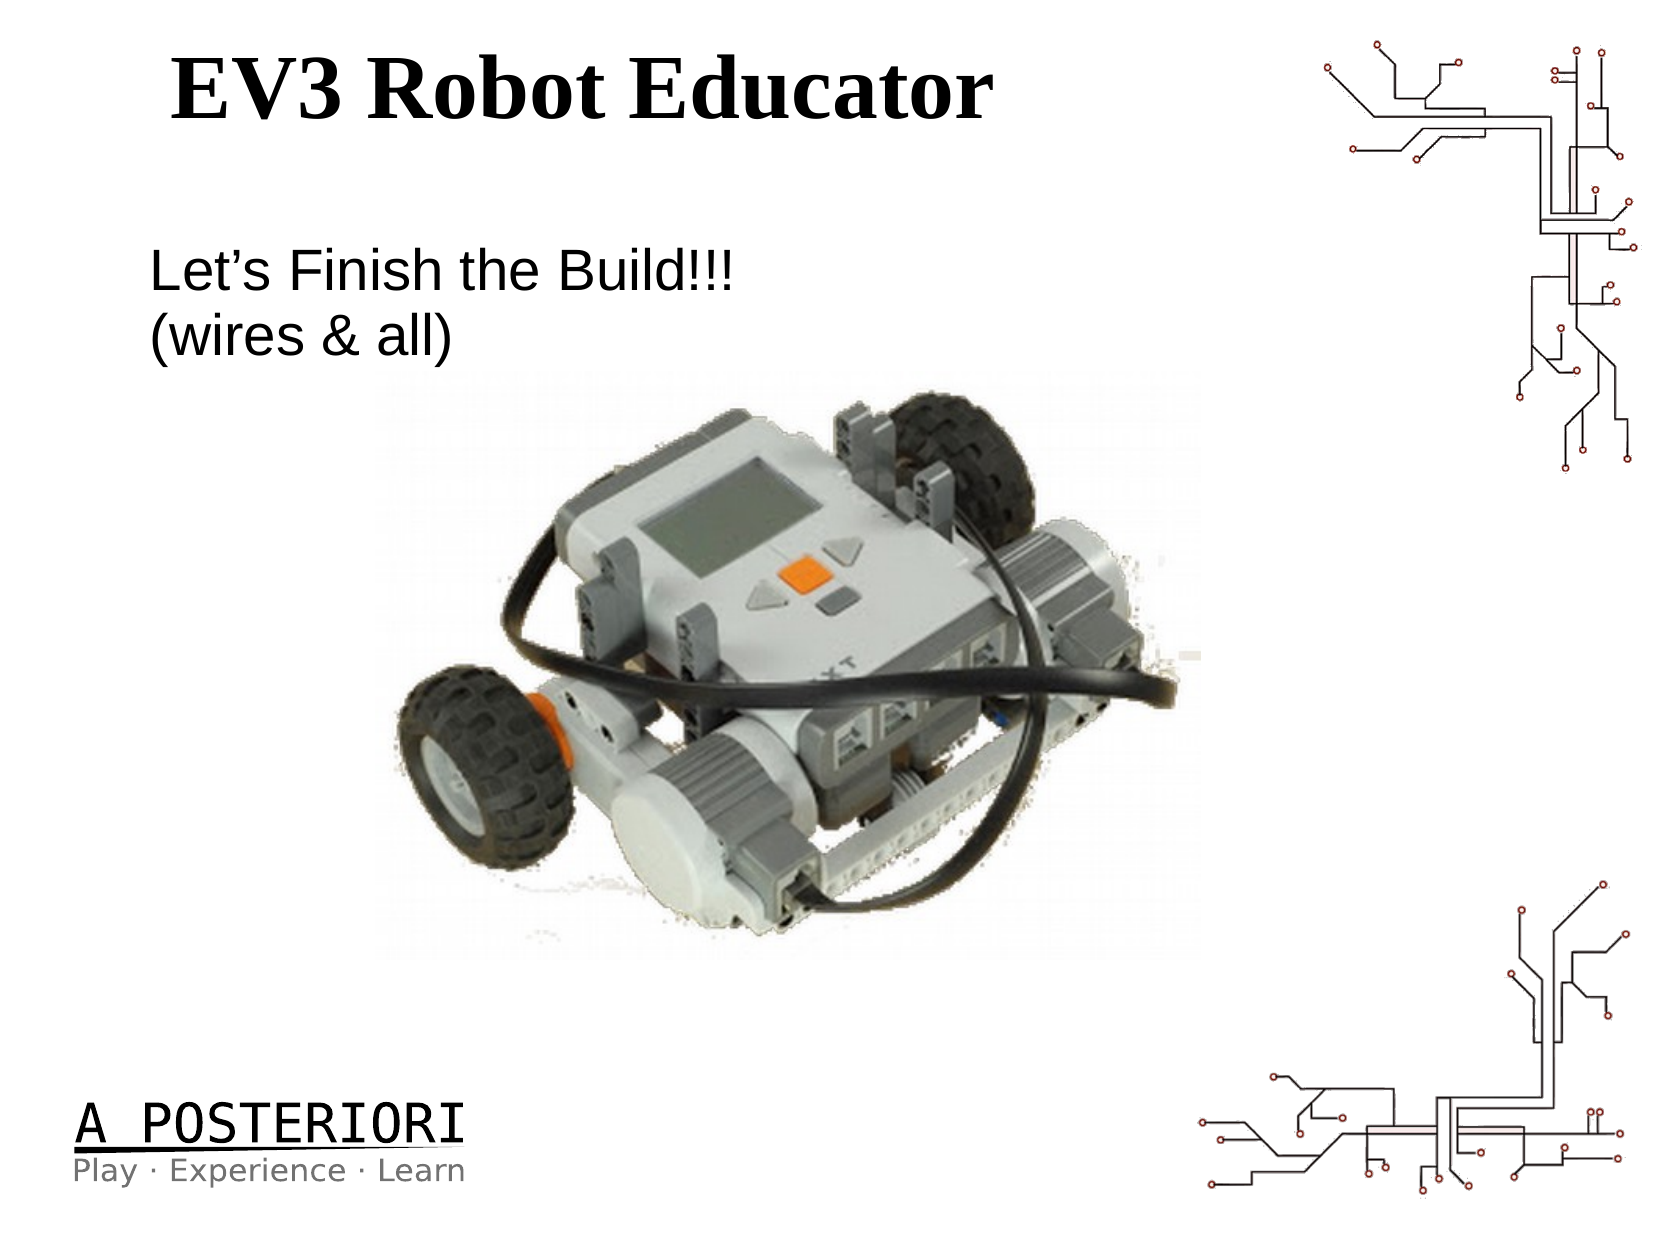

# EV3 Robot Educator
Let’s Finish the Build!!!
(wires & all)